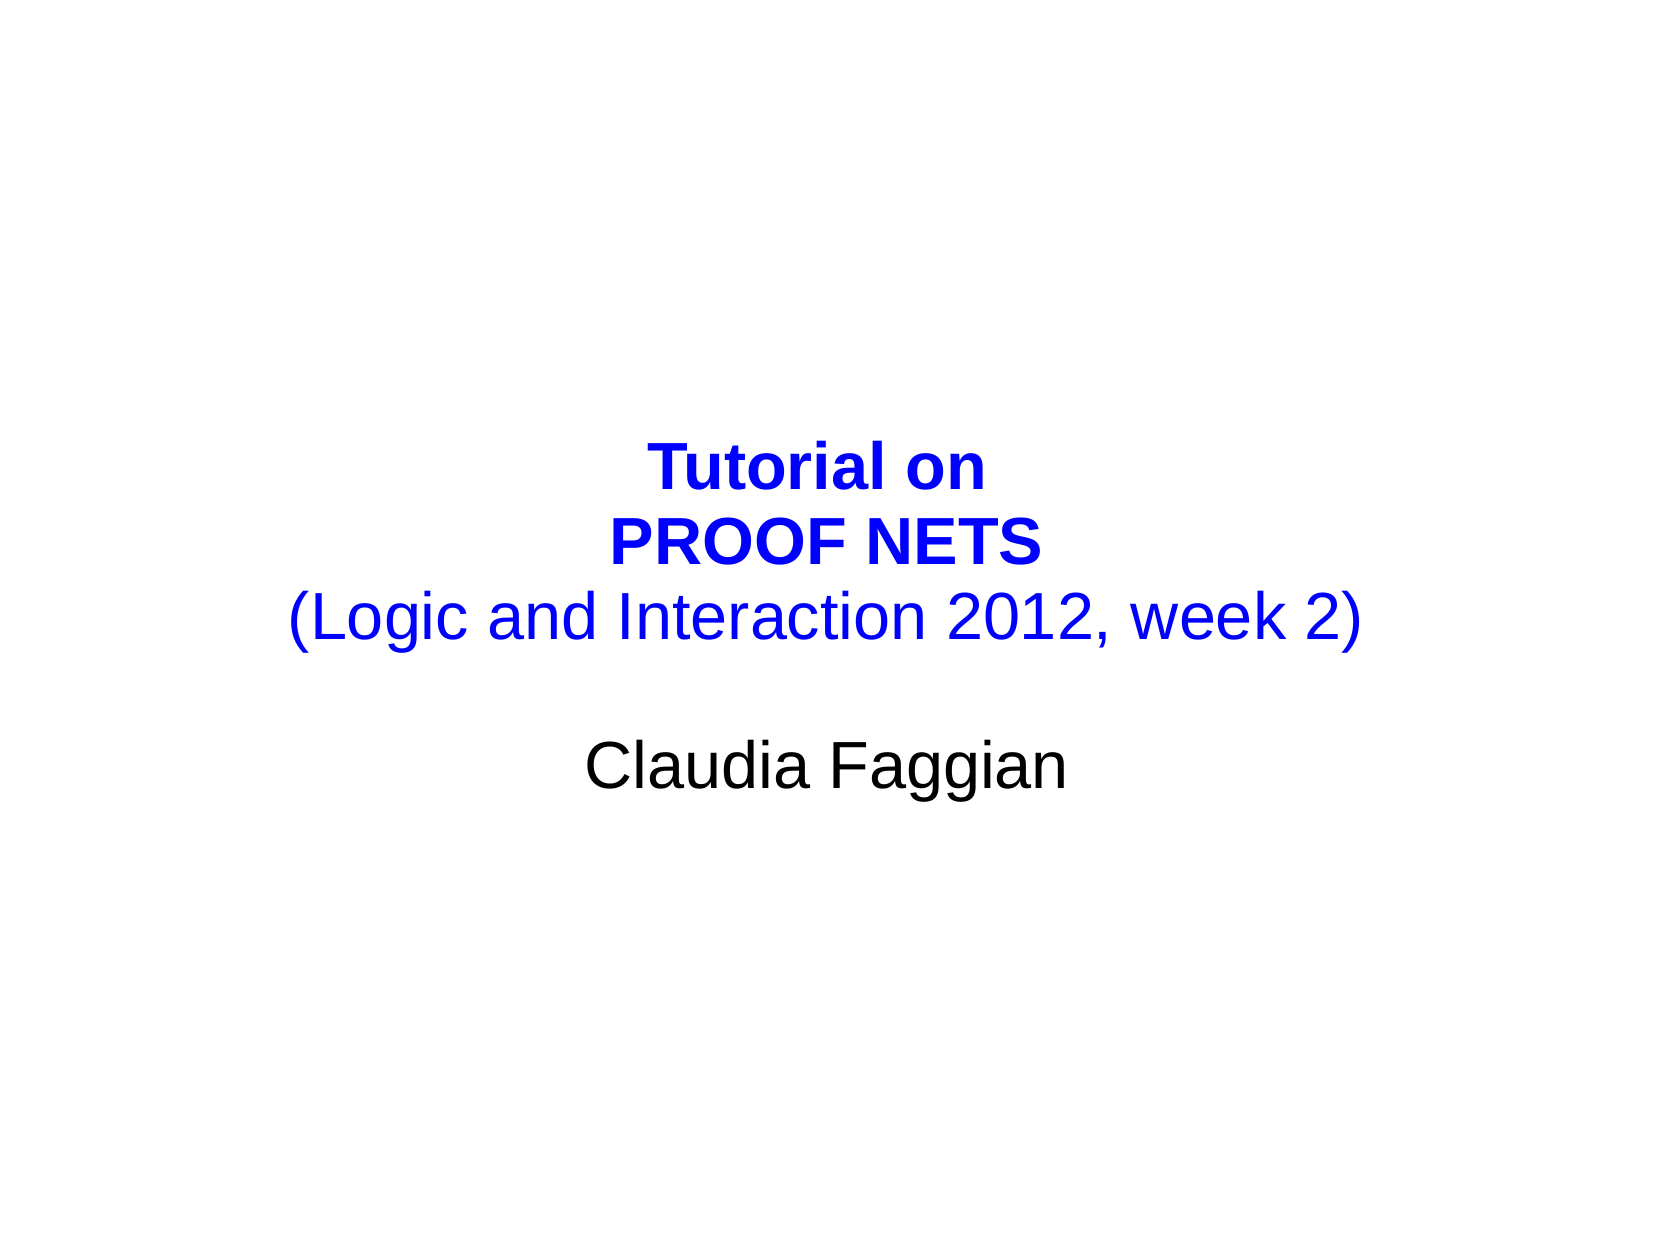

Tutorial on
PROOF NETS
(Logic and Interaction 2012, week 2)
Claudia Faggian